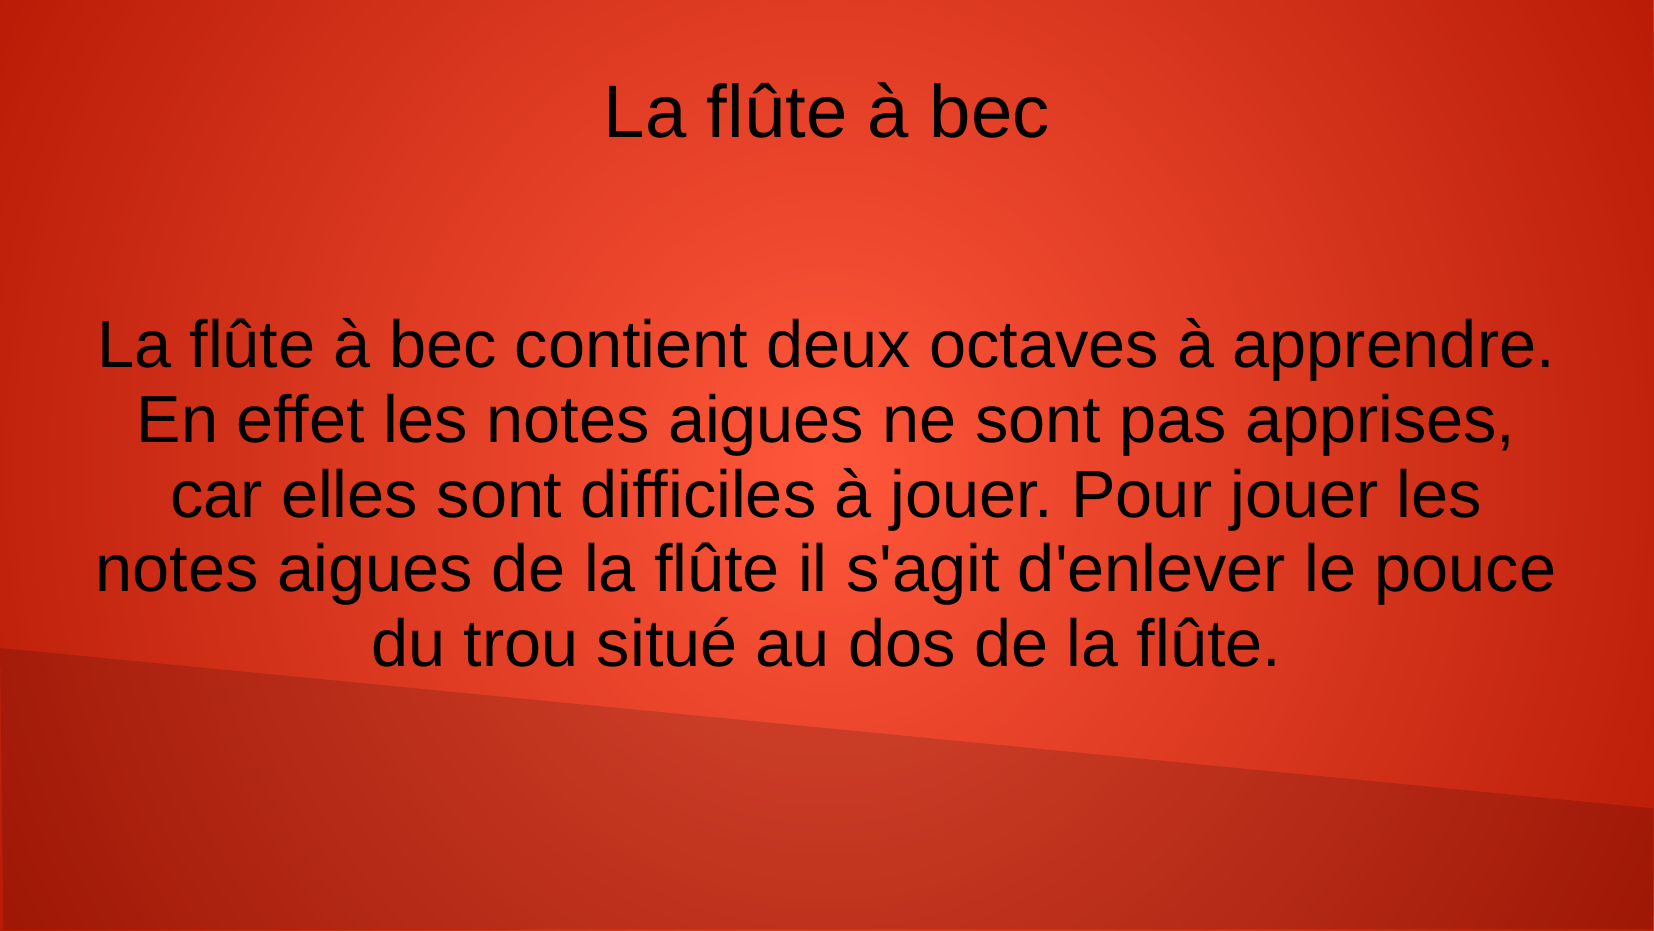

# La flûte à bec
La flûte à bec contient deux octaves à apprendre. En effet les notes aigues ne sont pas apprises, car elles sont difficiles à jouer. Pour jouer les notes aigues de la flûte il s'agit d'enlever le pouce du trou situé au dos de la flûte.